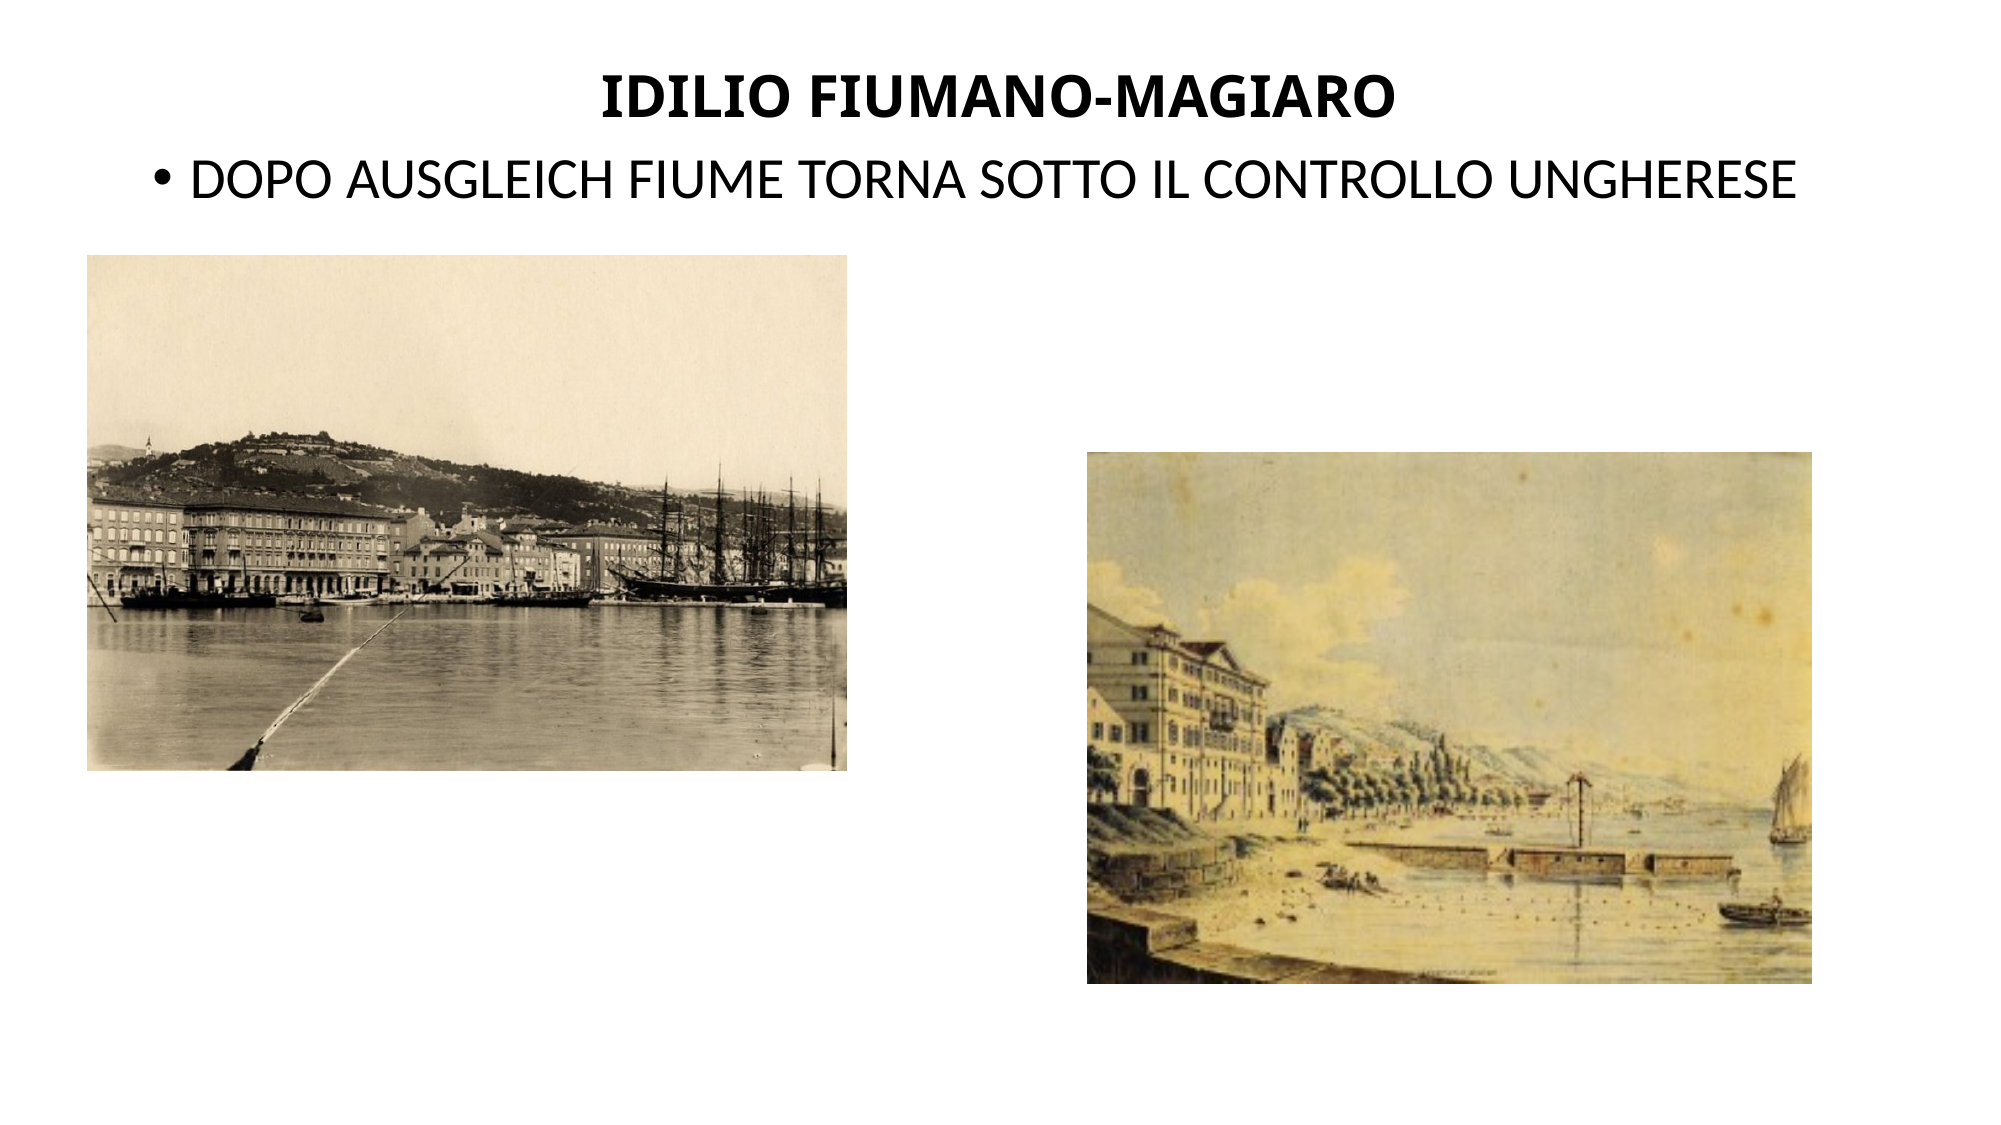

# IDILIO FIUMANO-MAGIARO
DOPO AUSGLEICH FIUME TORNA SOTTO IL CONTROLLO UNGHERESE